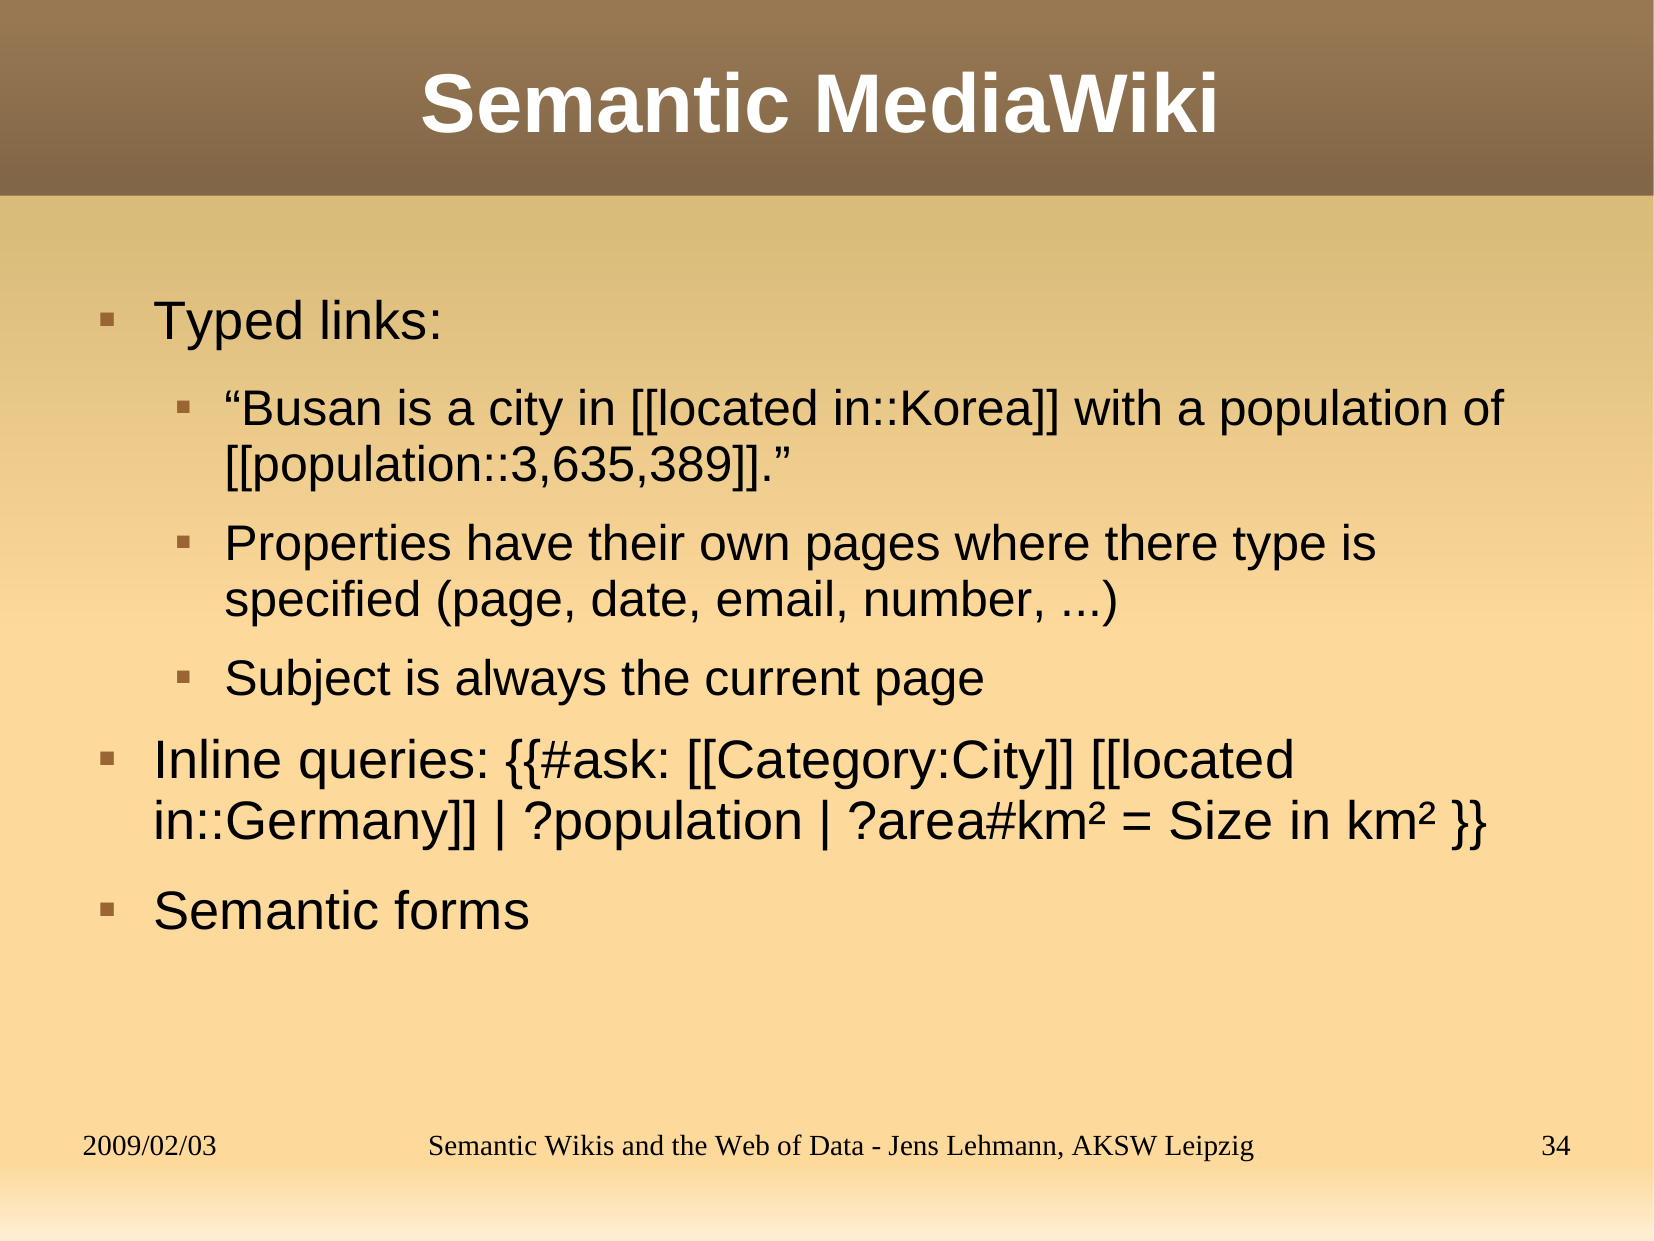

# Semantic MediaWiki
Typed links:
“Busan is a city in [[located in::Korea]] with a population of [[population::3,635,389]].”
Properties have their own pages where there type is specified (page, date, email, number, ...)
Subject is always the current page
Inline queries: {{#ask: [[Category:City]] [[located in::Germany]] | ?population | ?area#km² = Size in km² }}
Semantic forms
2009/02/03
Semantic Wikis and the Web of Data - Jens Lehmann, AKSW Leipzig
34